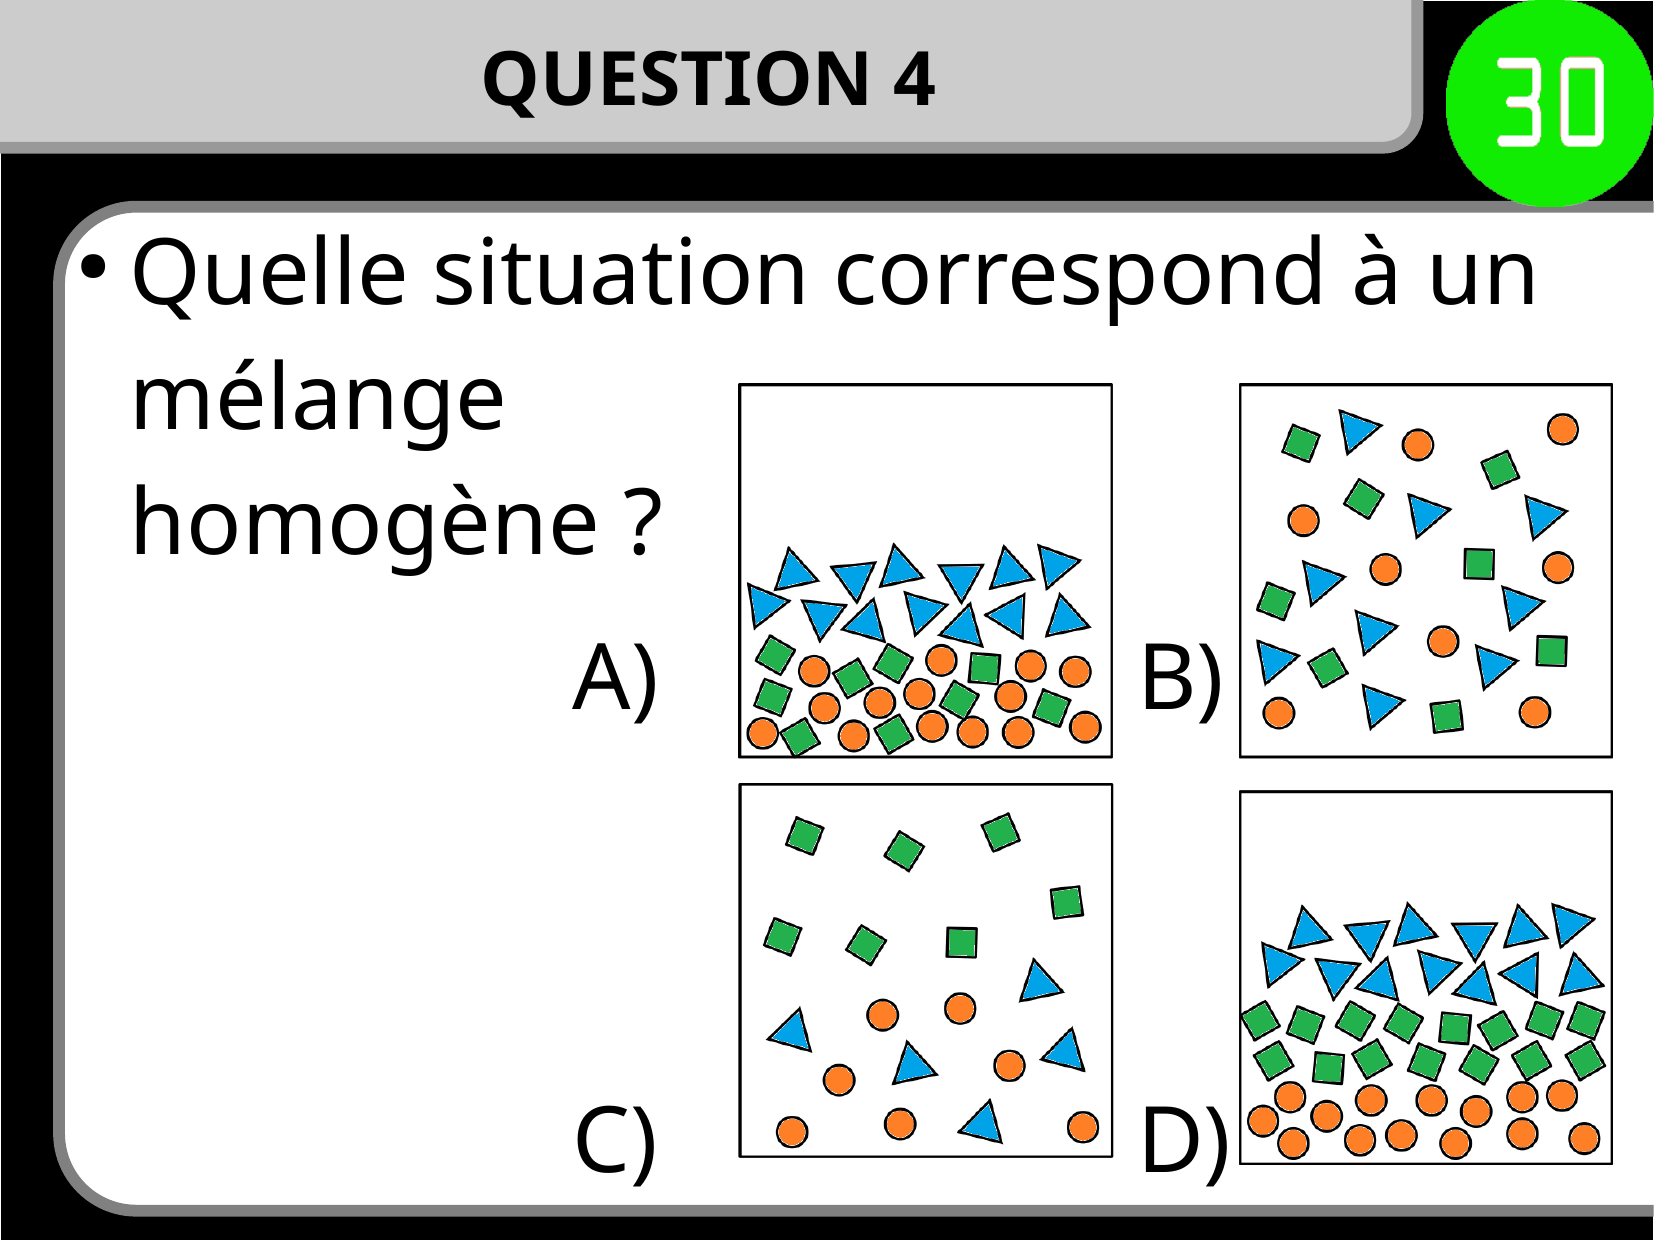

# QUESTION 4
Quelle situation correspond à un mélange
homogène ?
 						A)						 B)
 						C)						 D)